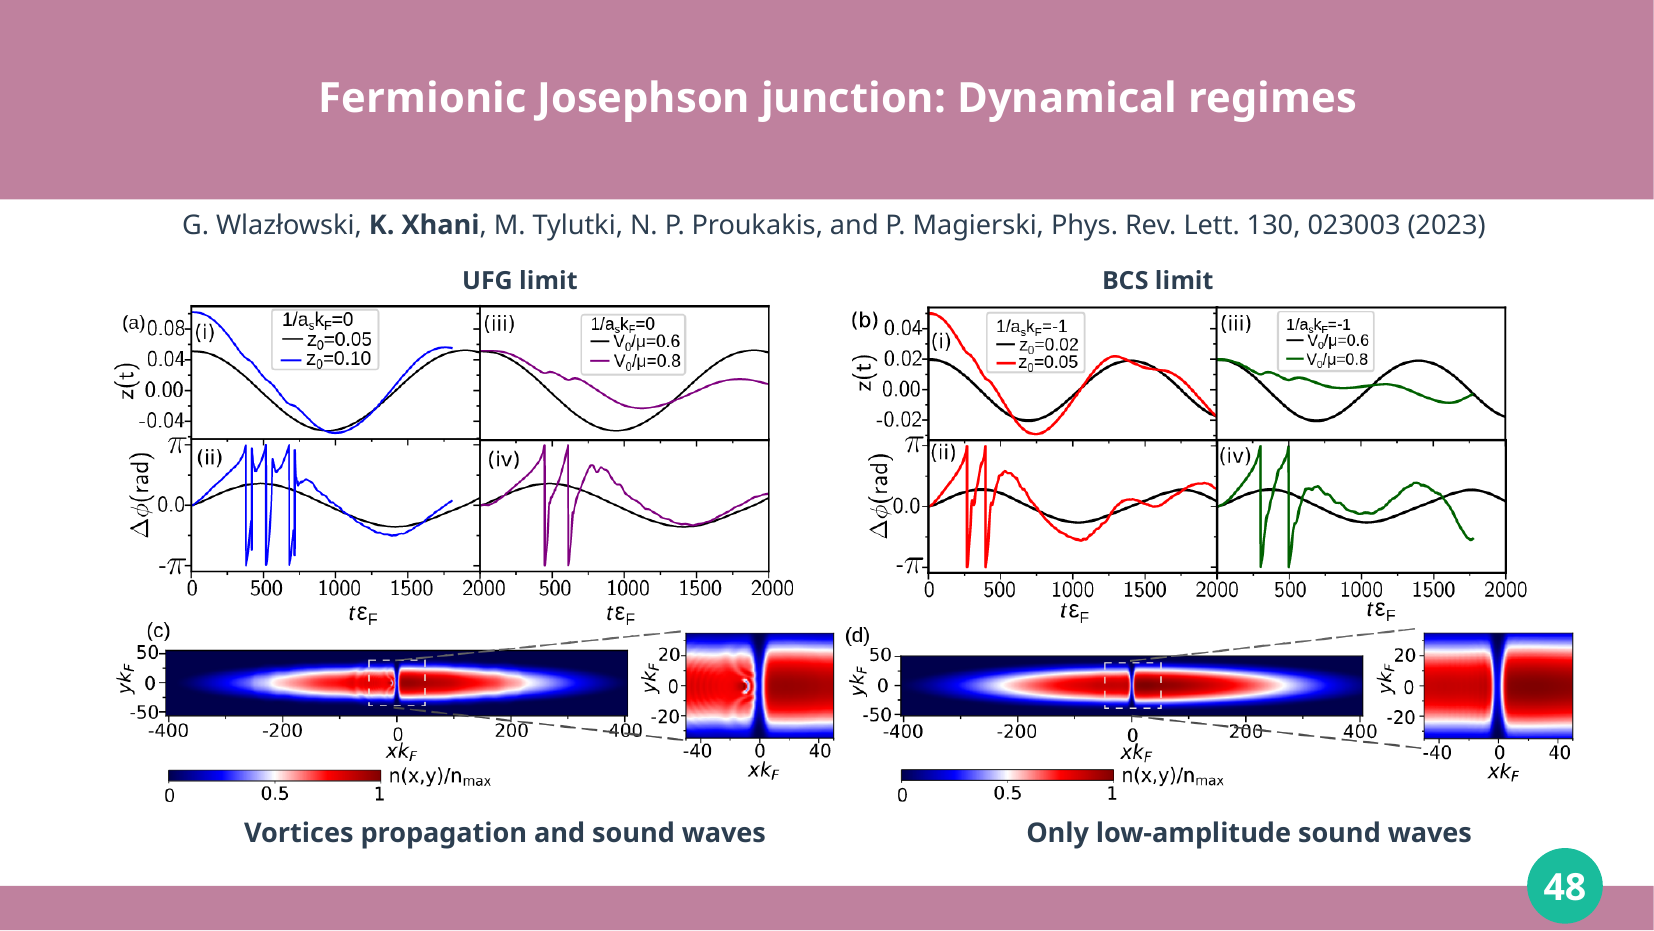

# Fermionic Josephson junction: Dynamical regimes
G. Wlazłowski, K. Xhani, M. Tylutki, N. P. Proukakis, and P. Magierski, Phys. Rev. Lett. 130, 023003 (2023)
UFG limit
BCS limit
Vortices propagation and sound waves
Only low-amplitude sound waves